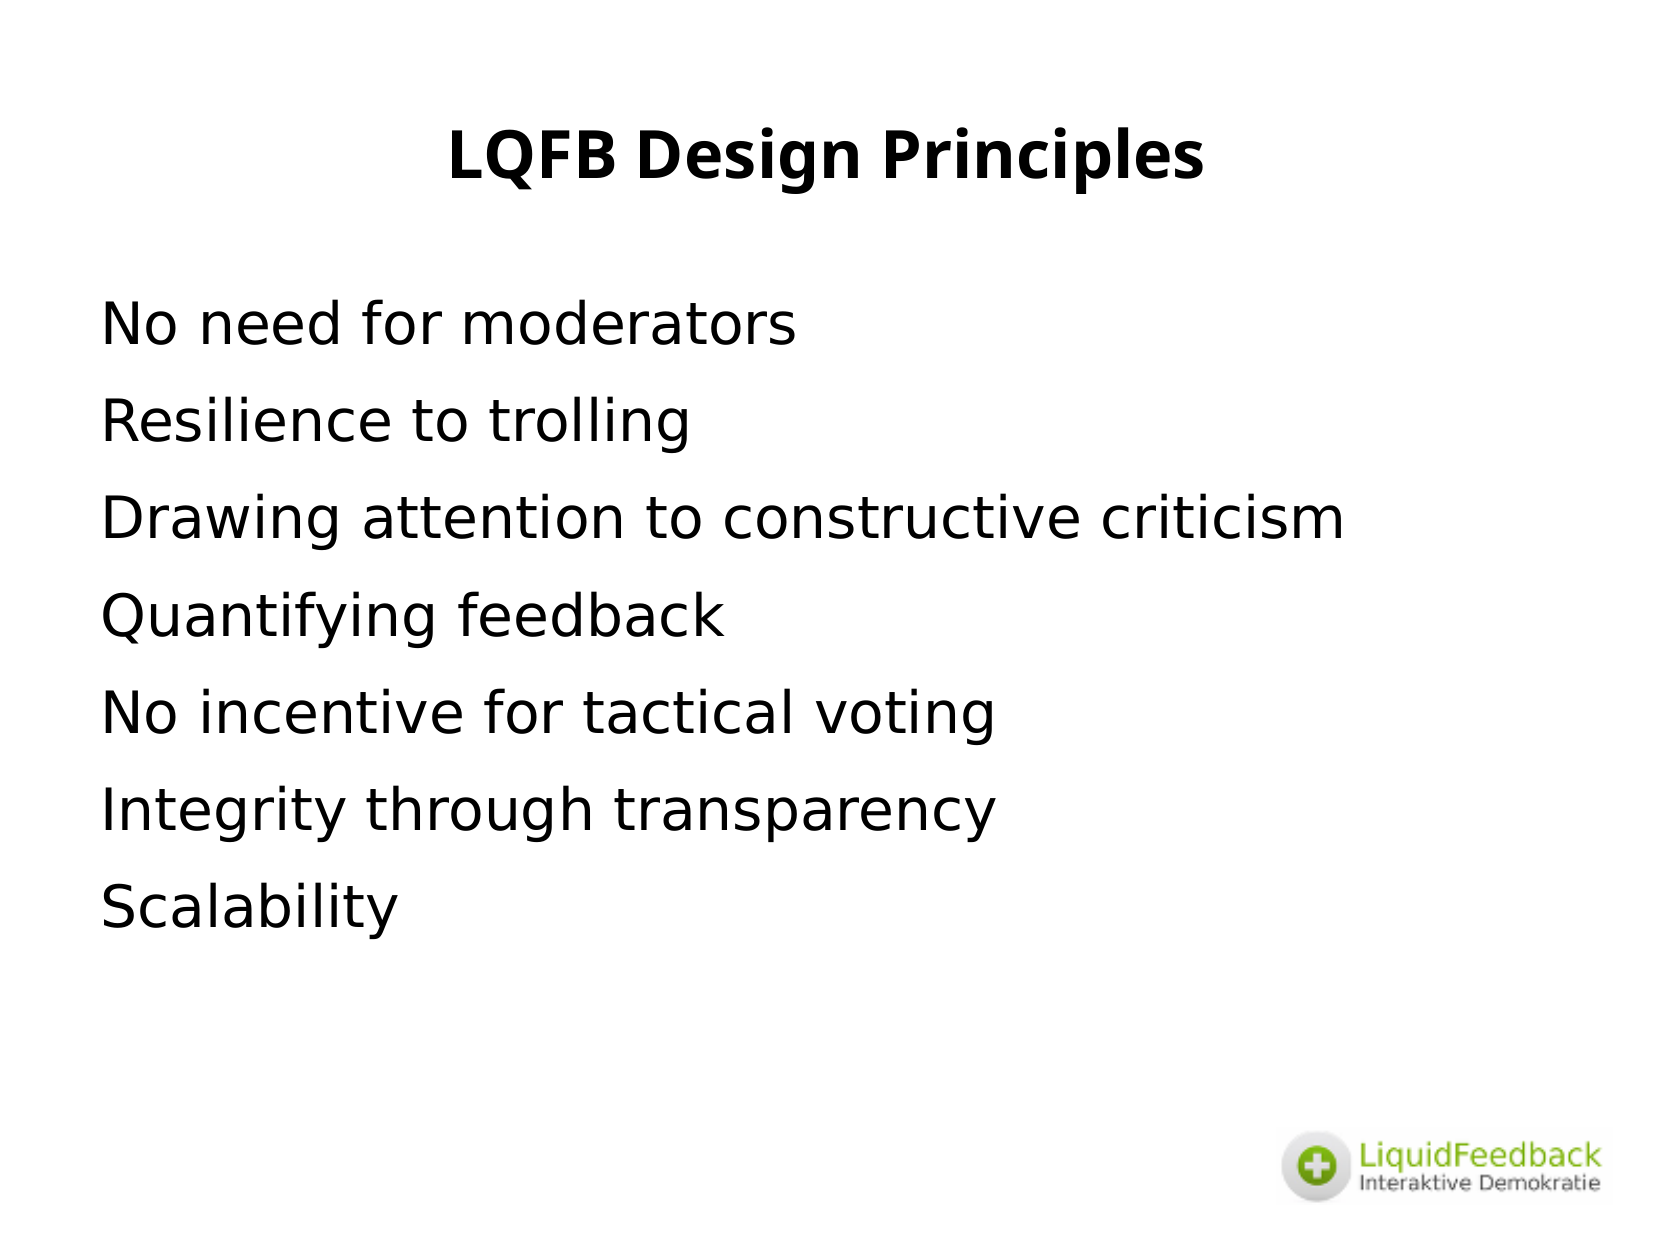

# LQFB Design Principles
No need for moderators
Resilience to trolling
Drawing attention to constructive criticism
Quantifying feedback
No incentive for tactical voting
Integrity through transparency
Scalability